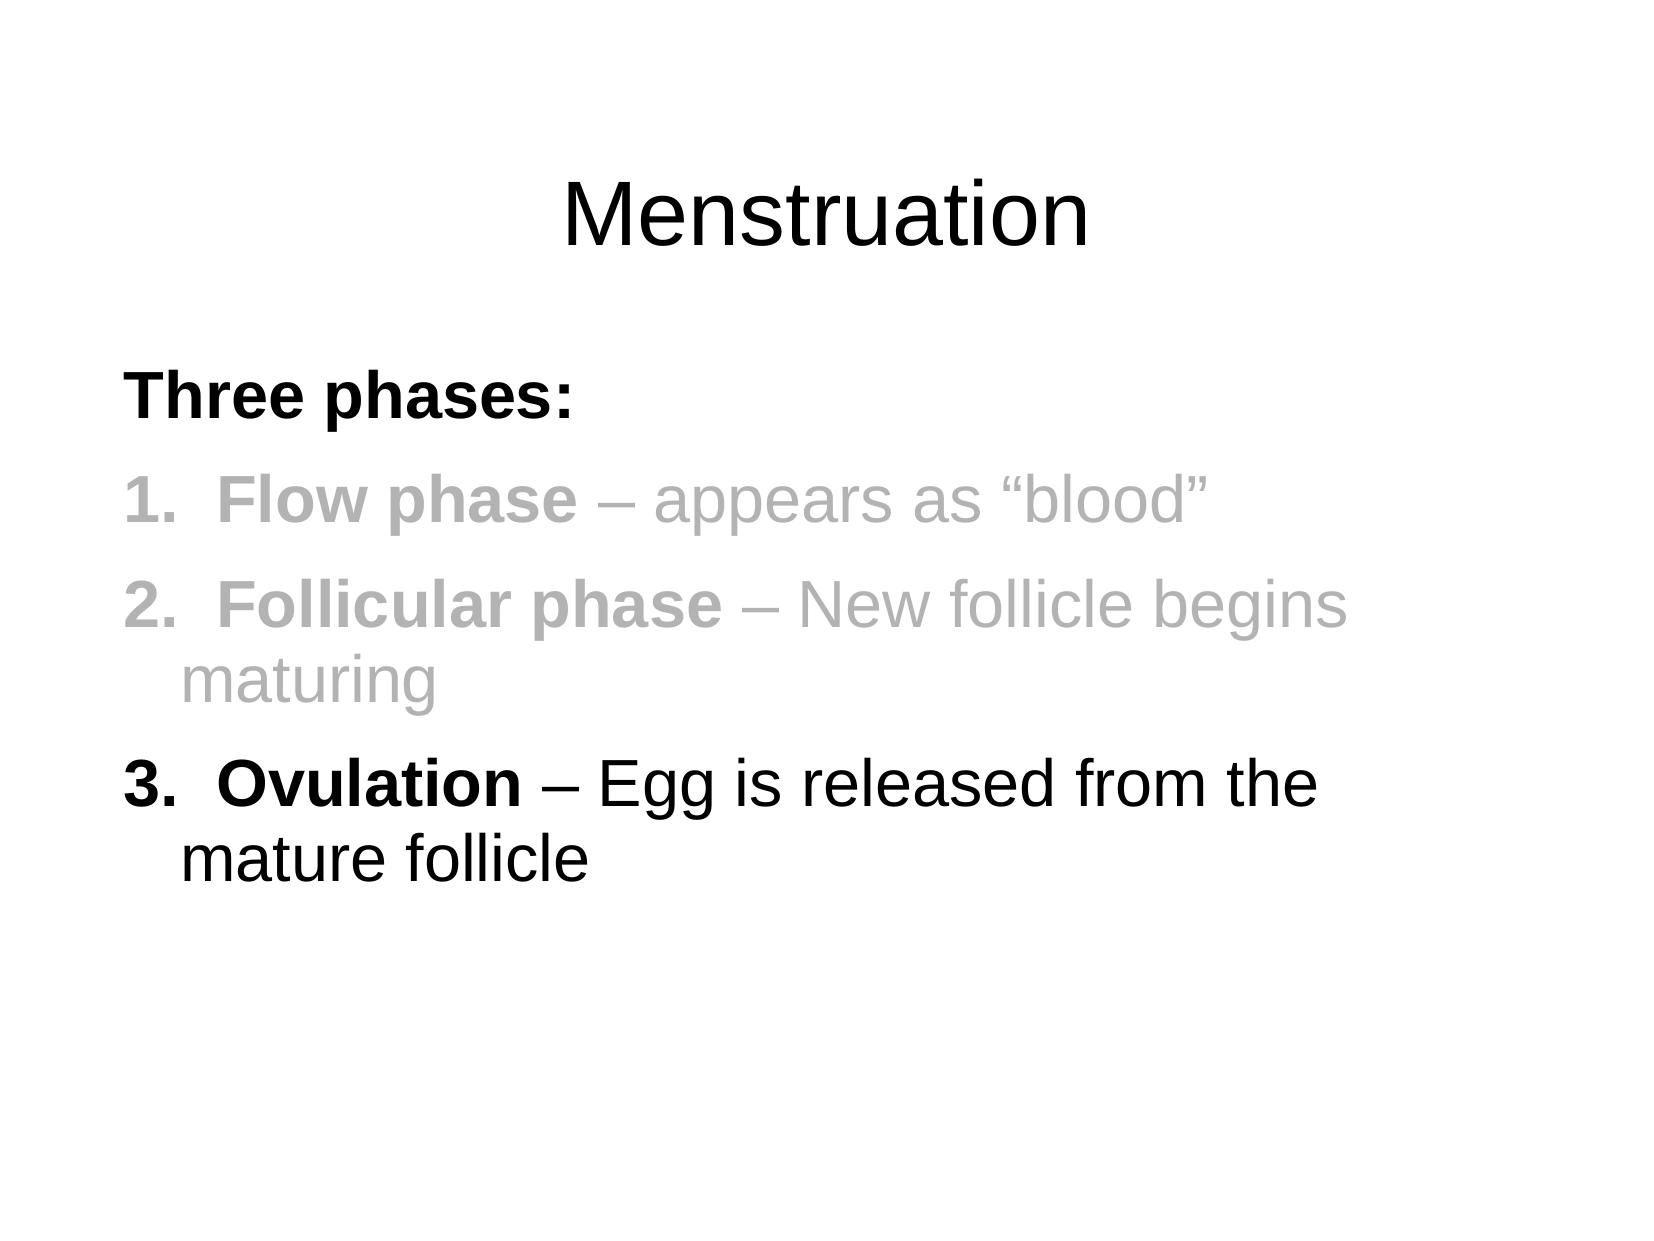

Menstruation
# Three phases:
1. Flow phase – appears as “blood”
2. Follicular phase – New follicle begins maturing
3. Ovulation – Egg is released from the mature follicle